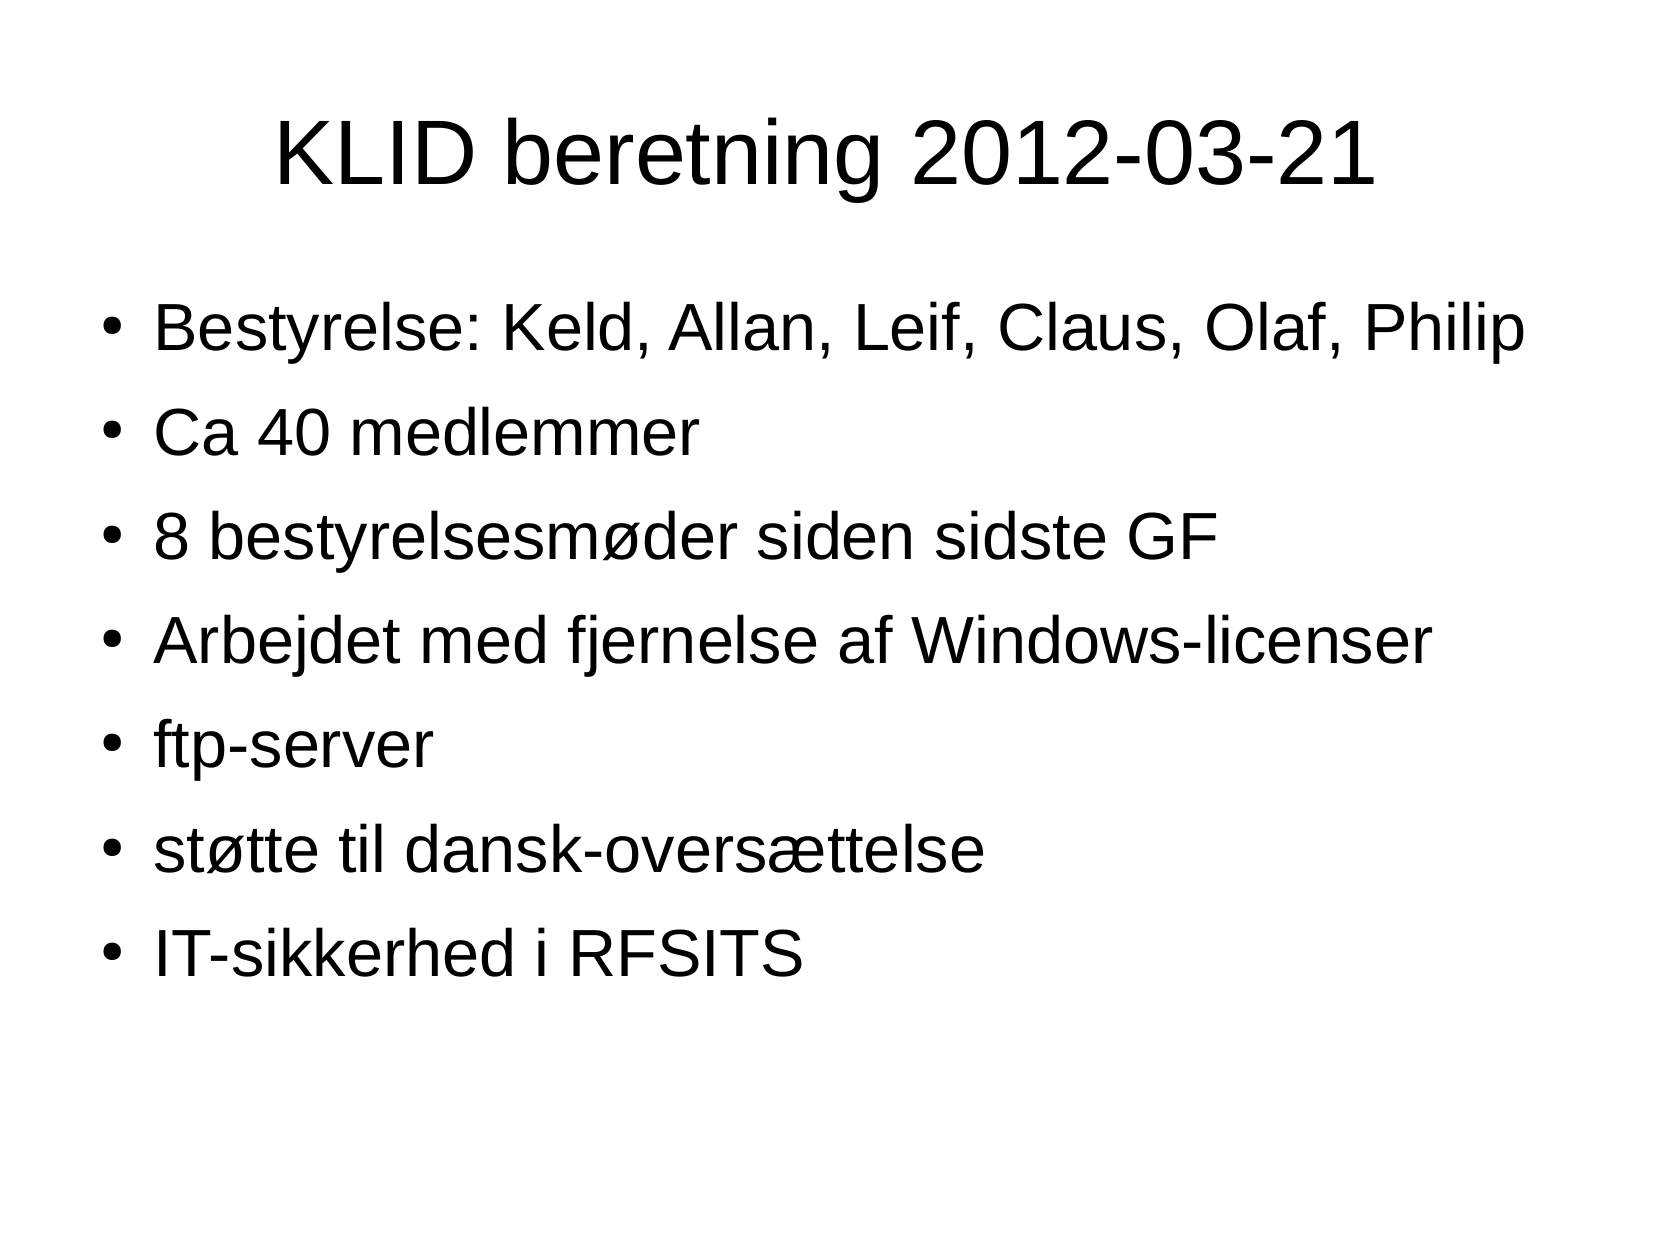

# KLID beretning 2012-03-21
Bestyrelse: Keld, Allan, Leif, Claus, Olaf, Philip
Ca 40 medlemmer
8 bestyrelsesmøder siden sidste GF
Arbejdet med fjernelse af Windows-licenser
ftp-server
støtte til dansk-oversættelse
IT-sikkerhed i RFSITS